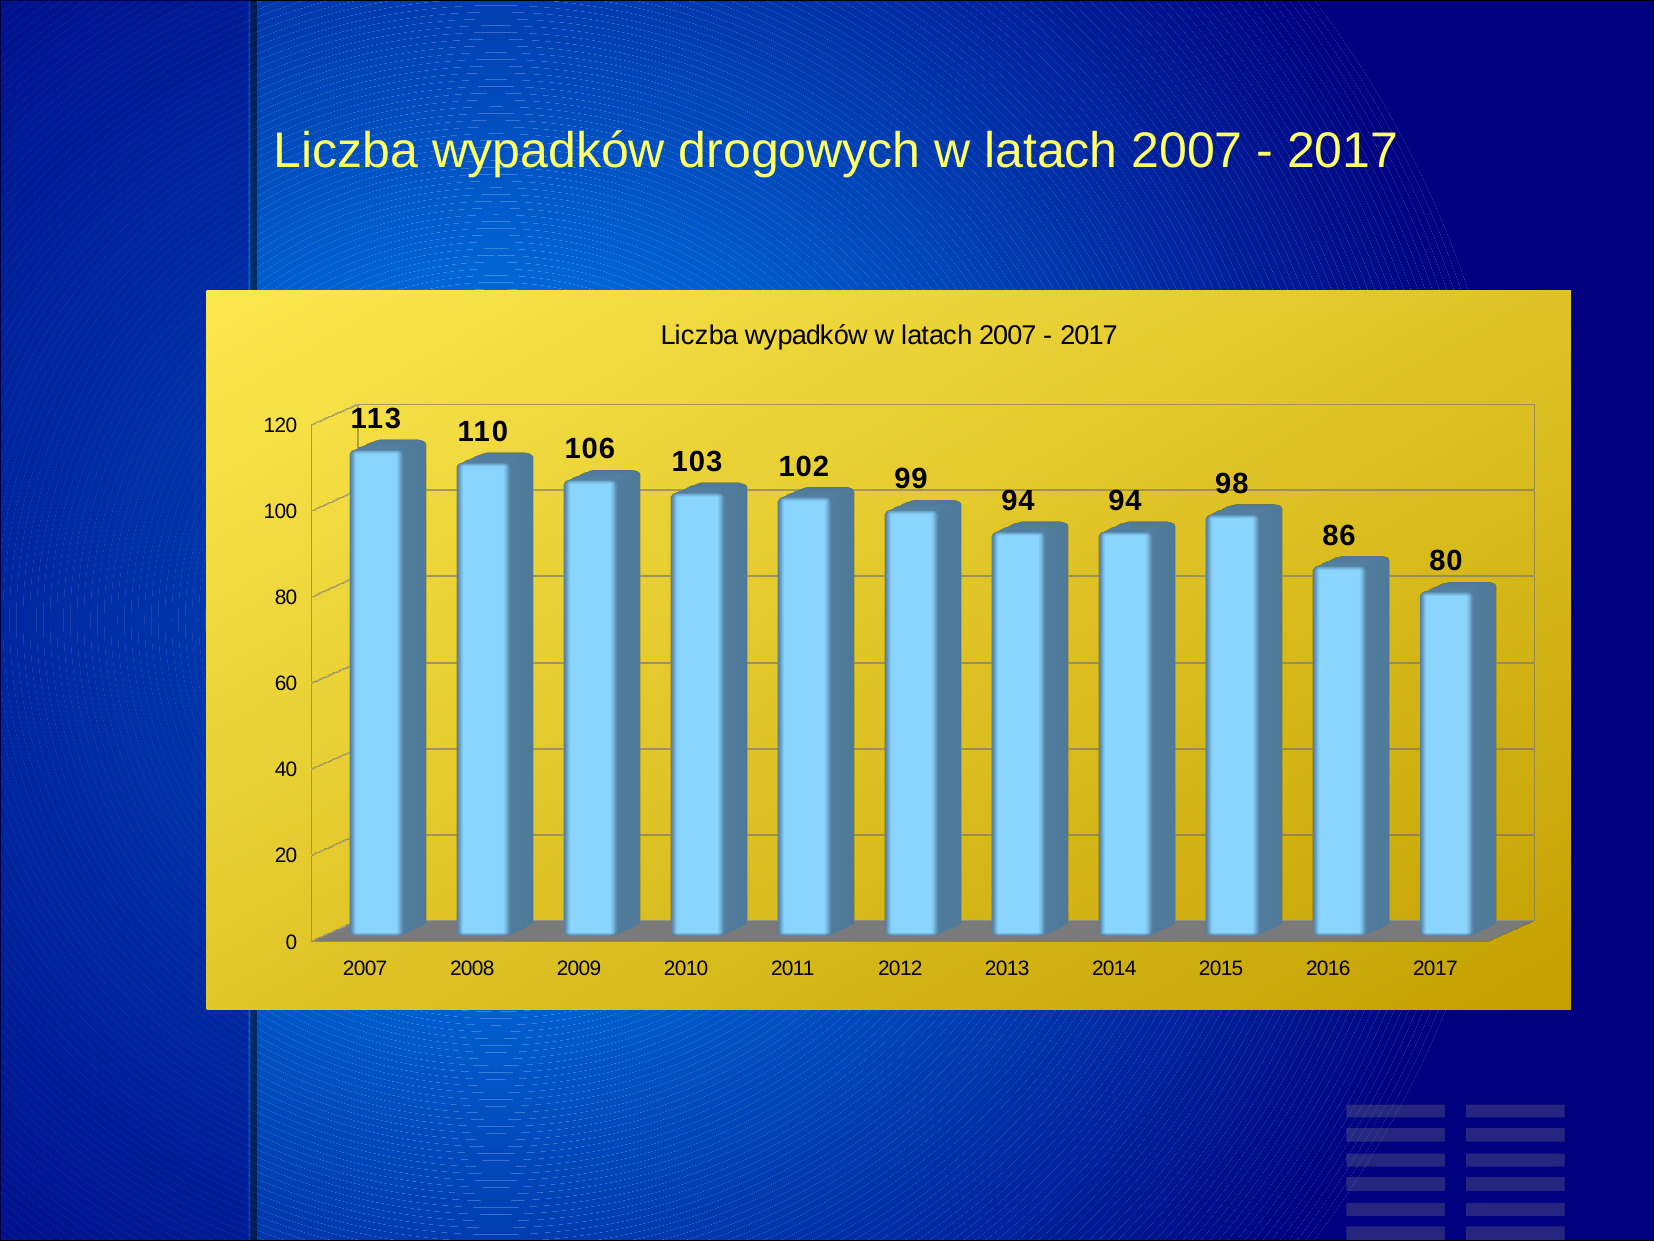

# Liczba wypadków drogowych w latach 2007 - 2017
[unsupported chart]